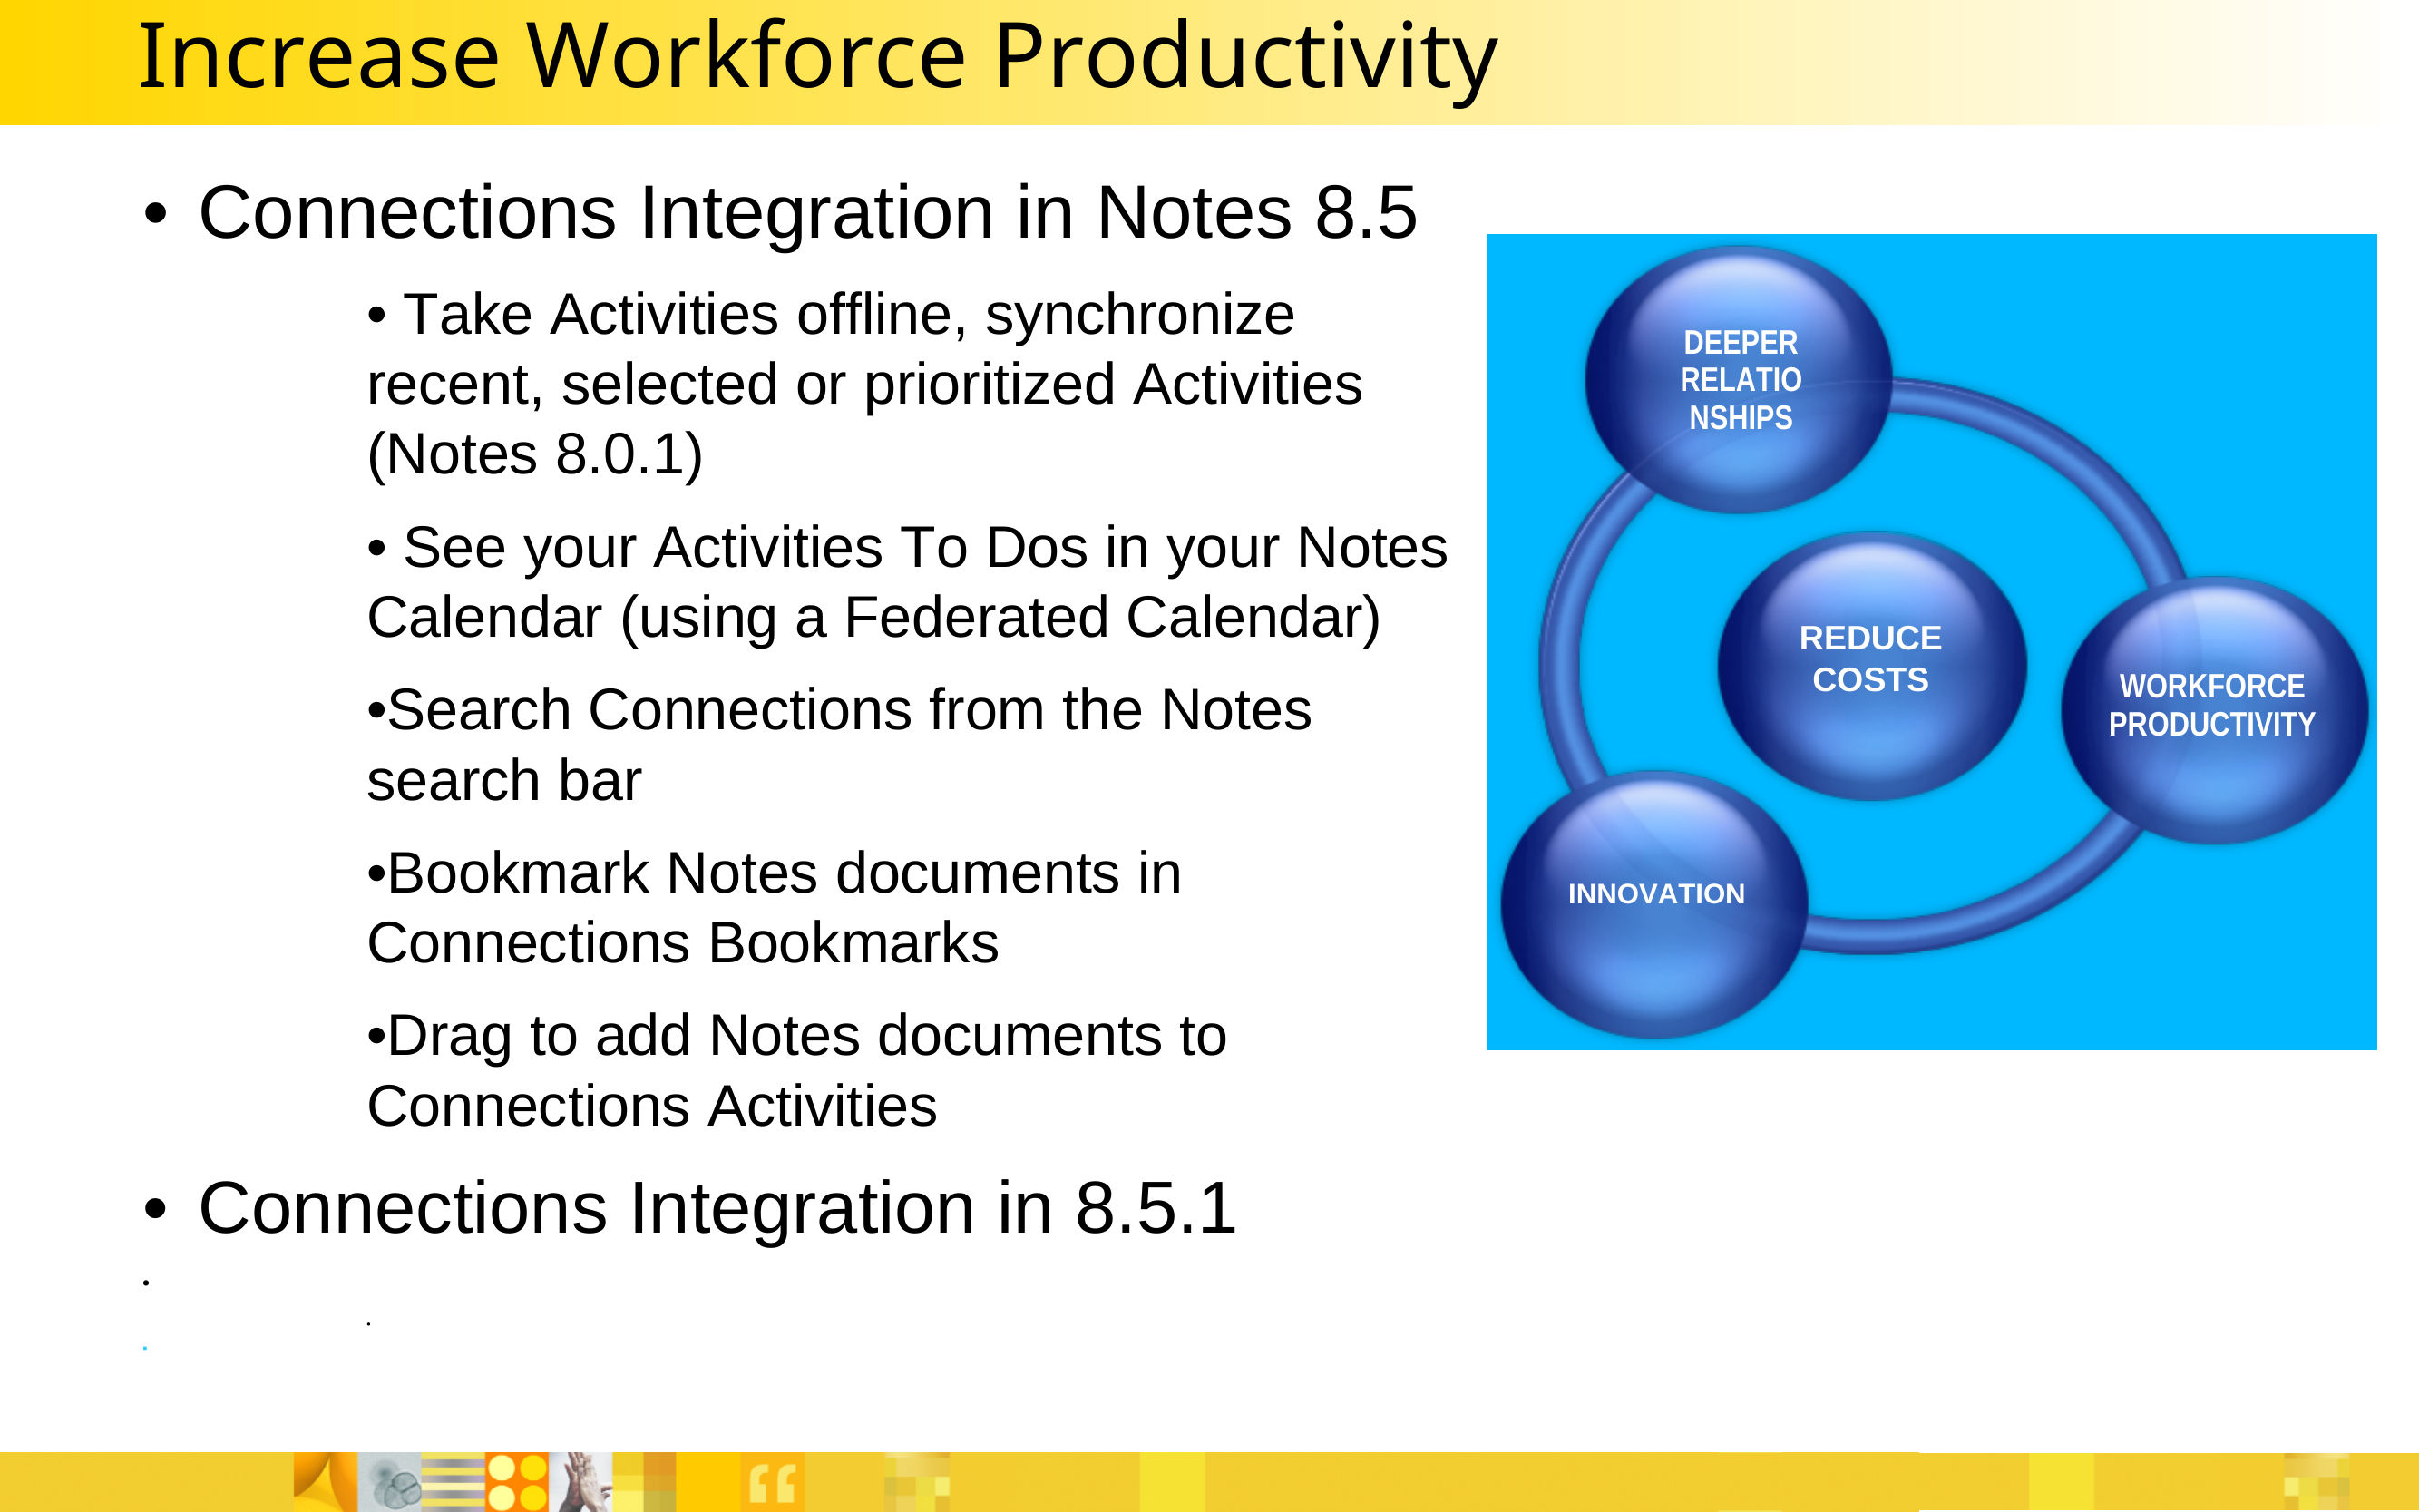

# Increase Workforce Productivity
Connections Integration in Notes 8.5
 Take Activities offline, synchronize recent, selected or prioritized Activities (Notes 8.0.1)
 See your Activities To Dos in your Notes Calendar (using a Federated Calendar)
Search Connections from the Notes search bar
Bookmark Notes documents in Connections Bookmarks
Drag to add Notes documents to Connections Activities
Connections Integration in 8.5.1
DEEPER
RELATIONSHIPS
REDUCE
COSTS
WORKFORCE
PRODUCTIVITY
INNOVATION